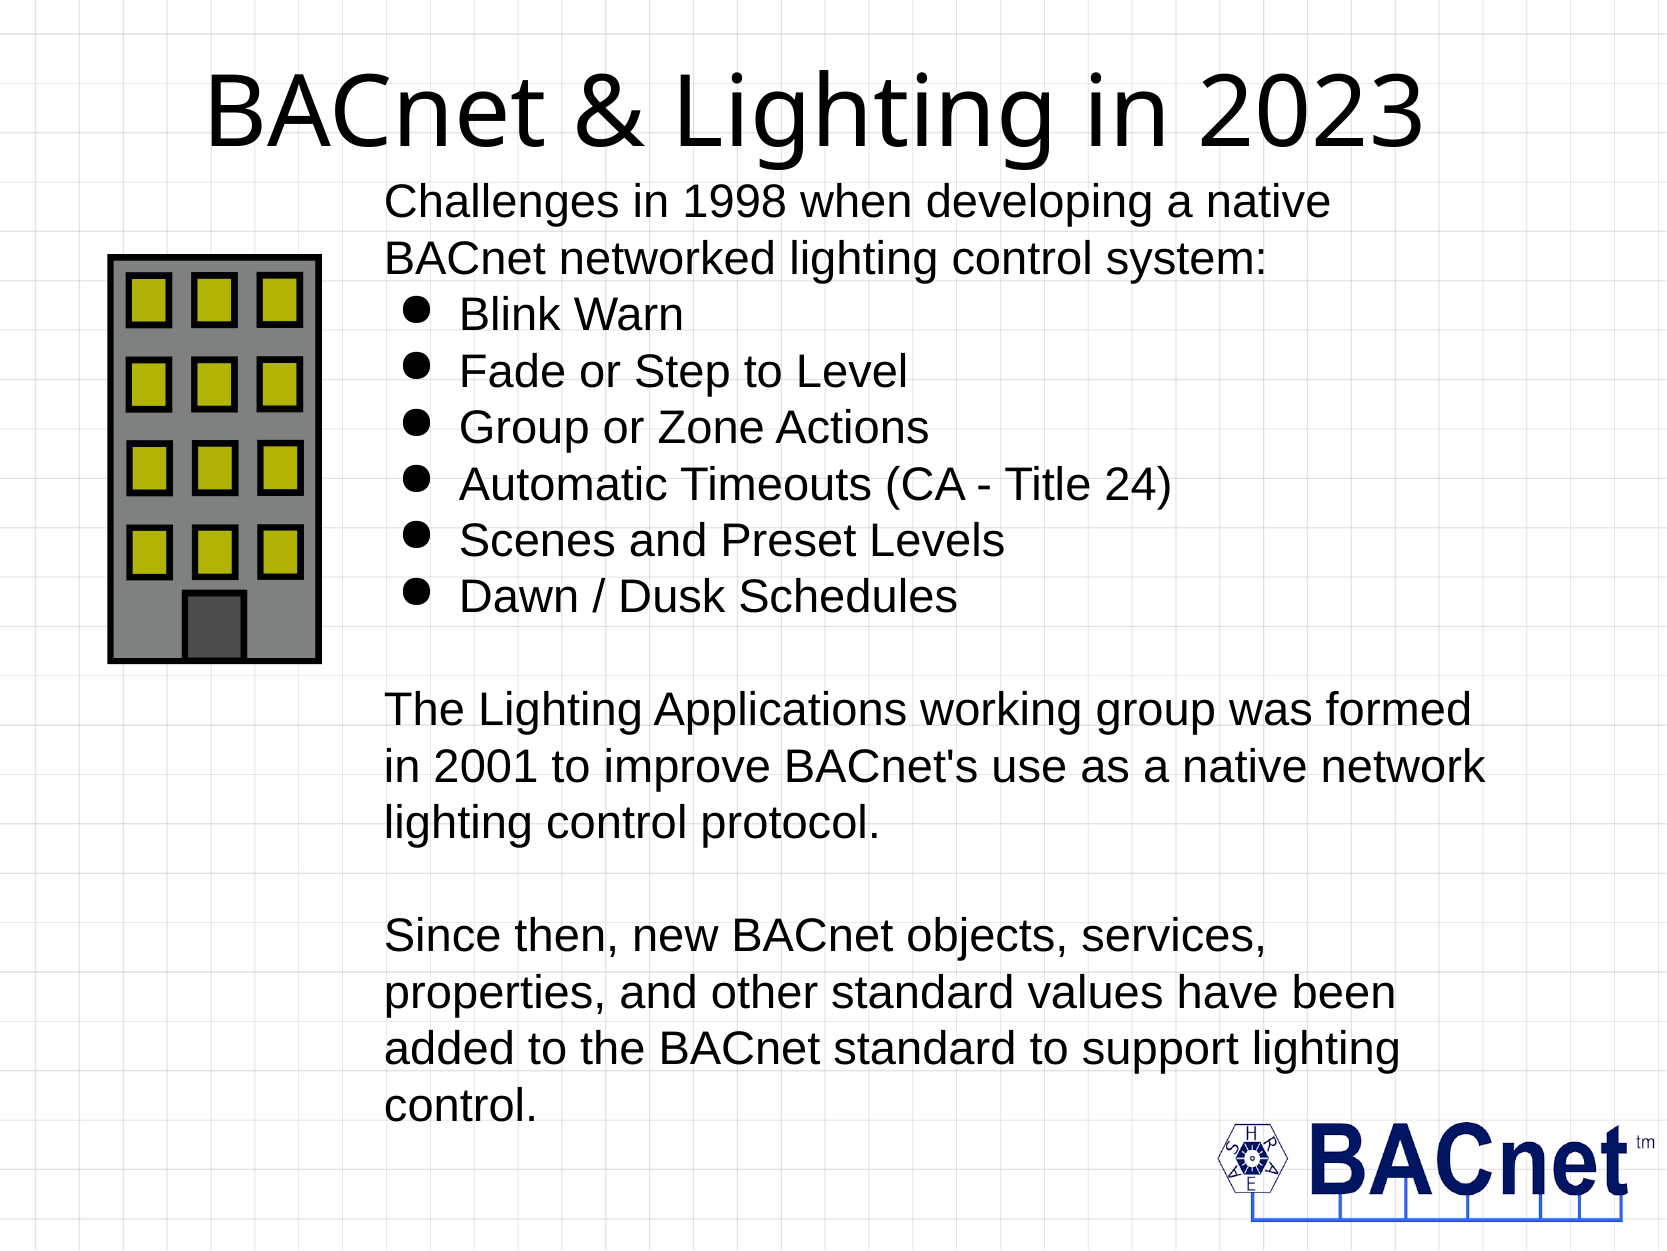

# BACnet & Lighting in 2023
Challenges in 1998 when developing a native BACnet networked lighting control system:
Blink Warn
Fade or Step to Level
Group or Zone Actions
Automatic Timeouts (CA - Title 24)
Scenes and Preset Levels
Dawn / Dusk Schedules
The Lighting Applications working group was formed in 2001 to improve BACnet's use as a native network lighting control protocol.
Since then, new BACnet objects, services, properties, and other standard values have been added to the BACnet standard to support lighting control.